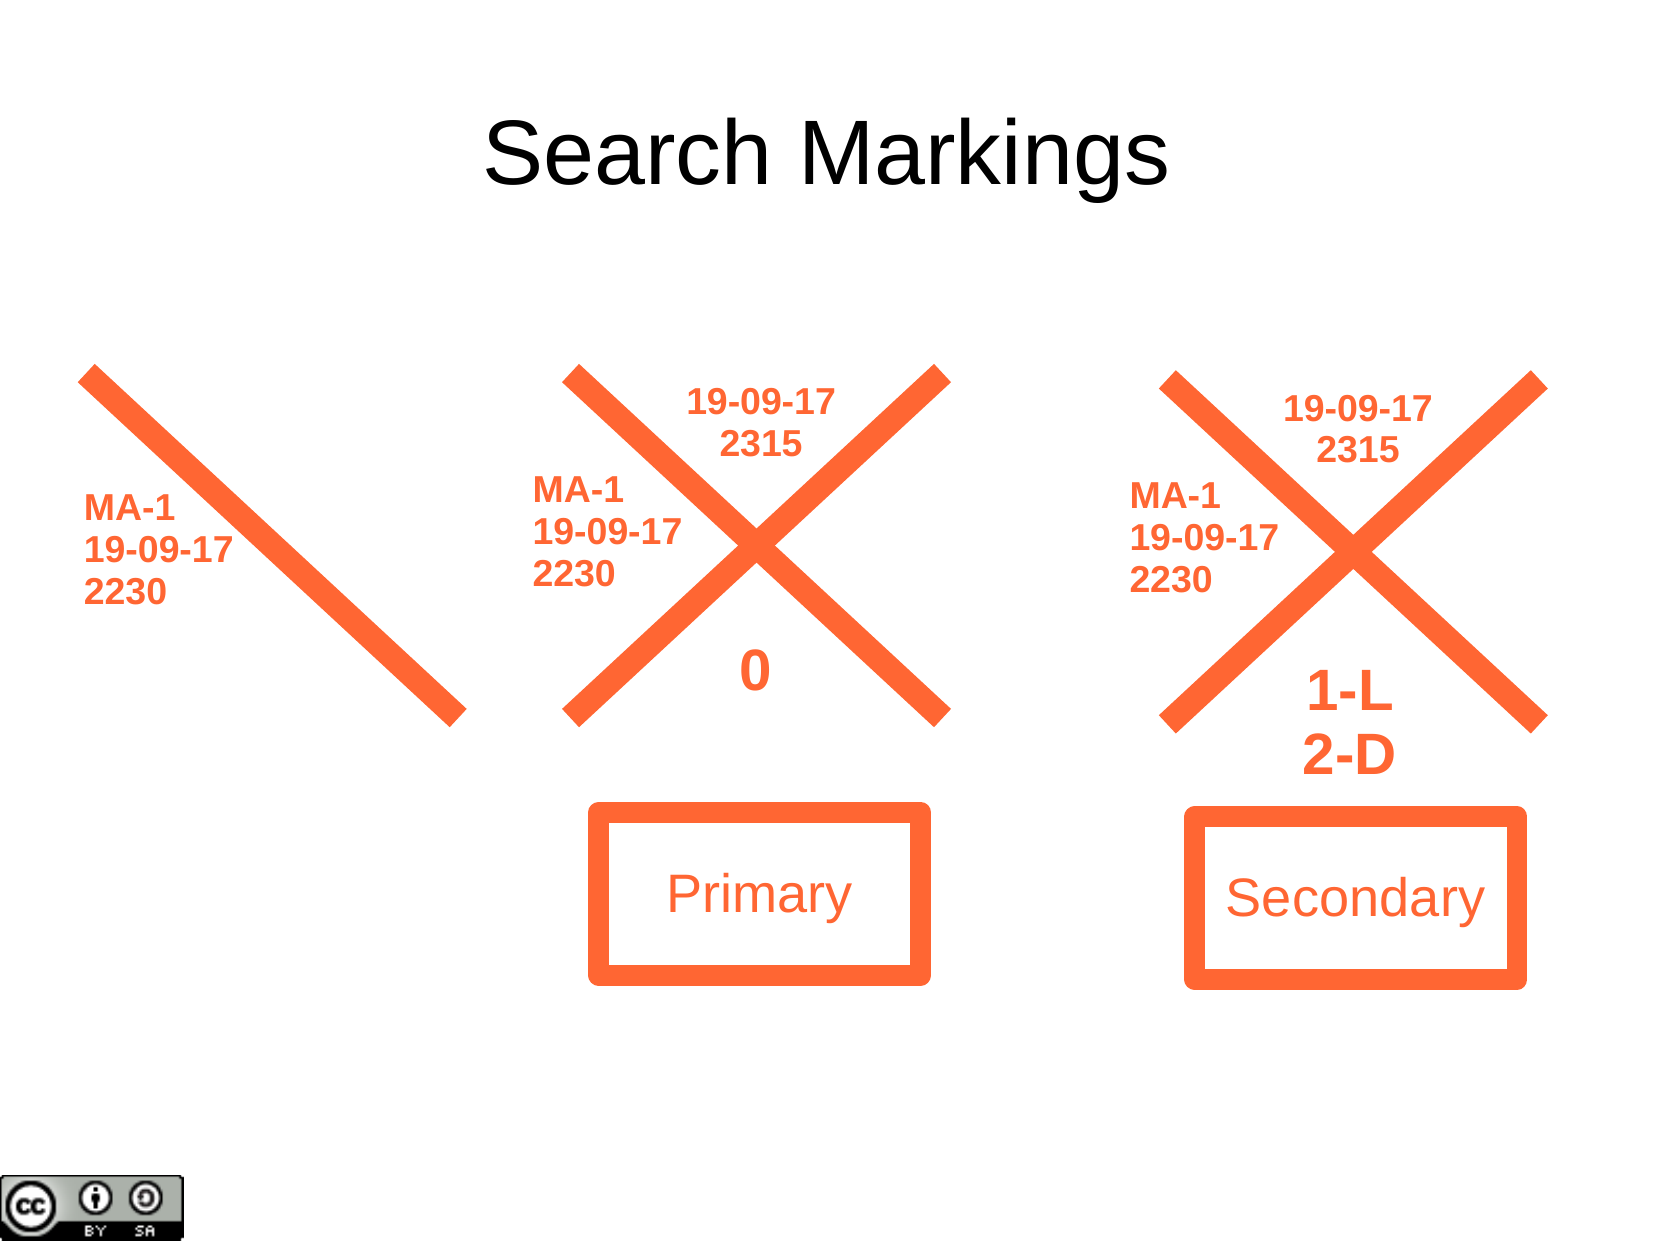

# Search Markings
19-09-17
2315
19-09-17
2315
MA-1
19-09-17
2230
MA-1
19-09-17
2230
MA-1
19-09-17
2230
0
1-L
2-D
Primary
Secondary